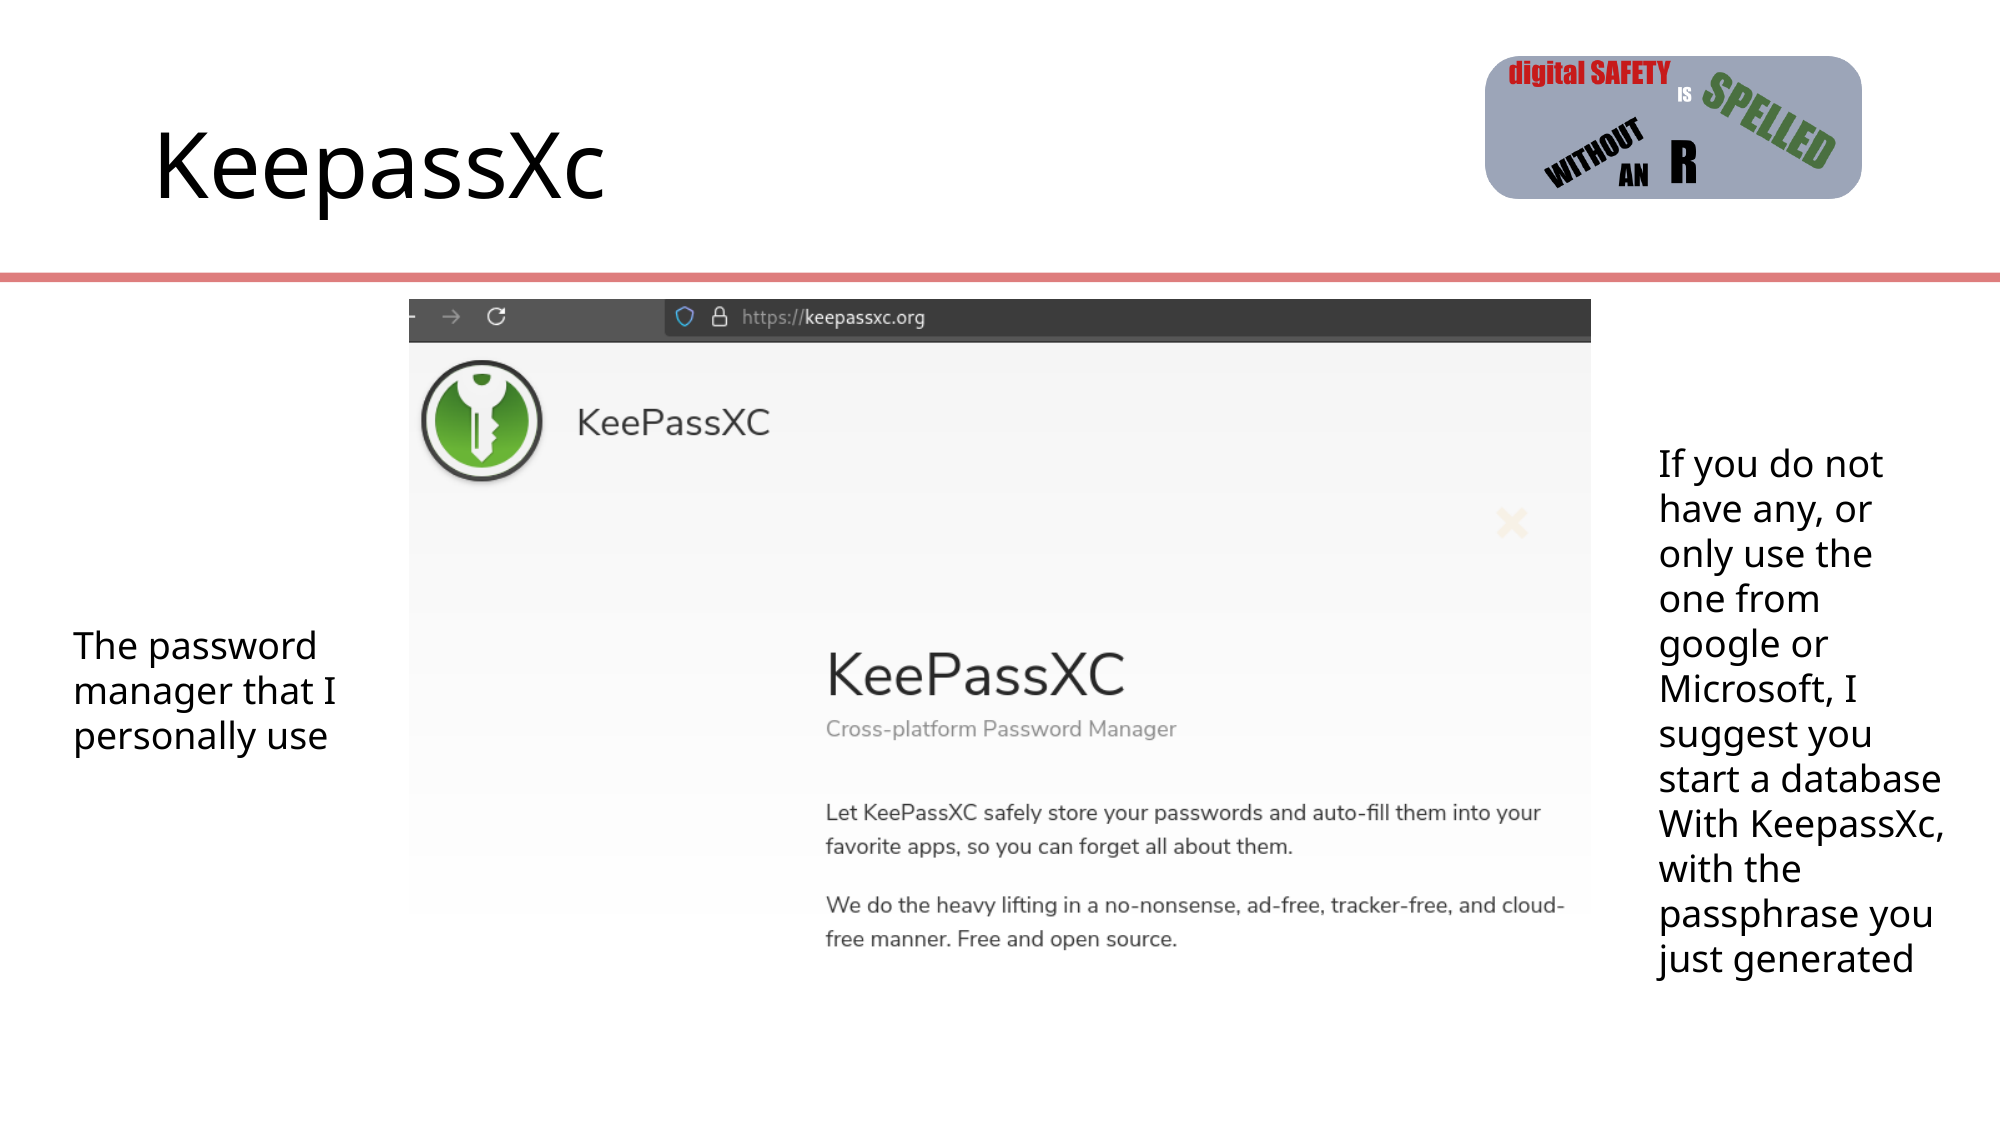

# KeepassXc
If you do not have any, or only use the one from google or Microsoft, I suggest you start a database
With KeepassXc, with the passphrase you just generated
The password manager that I personally use